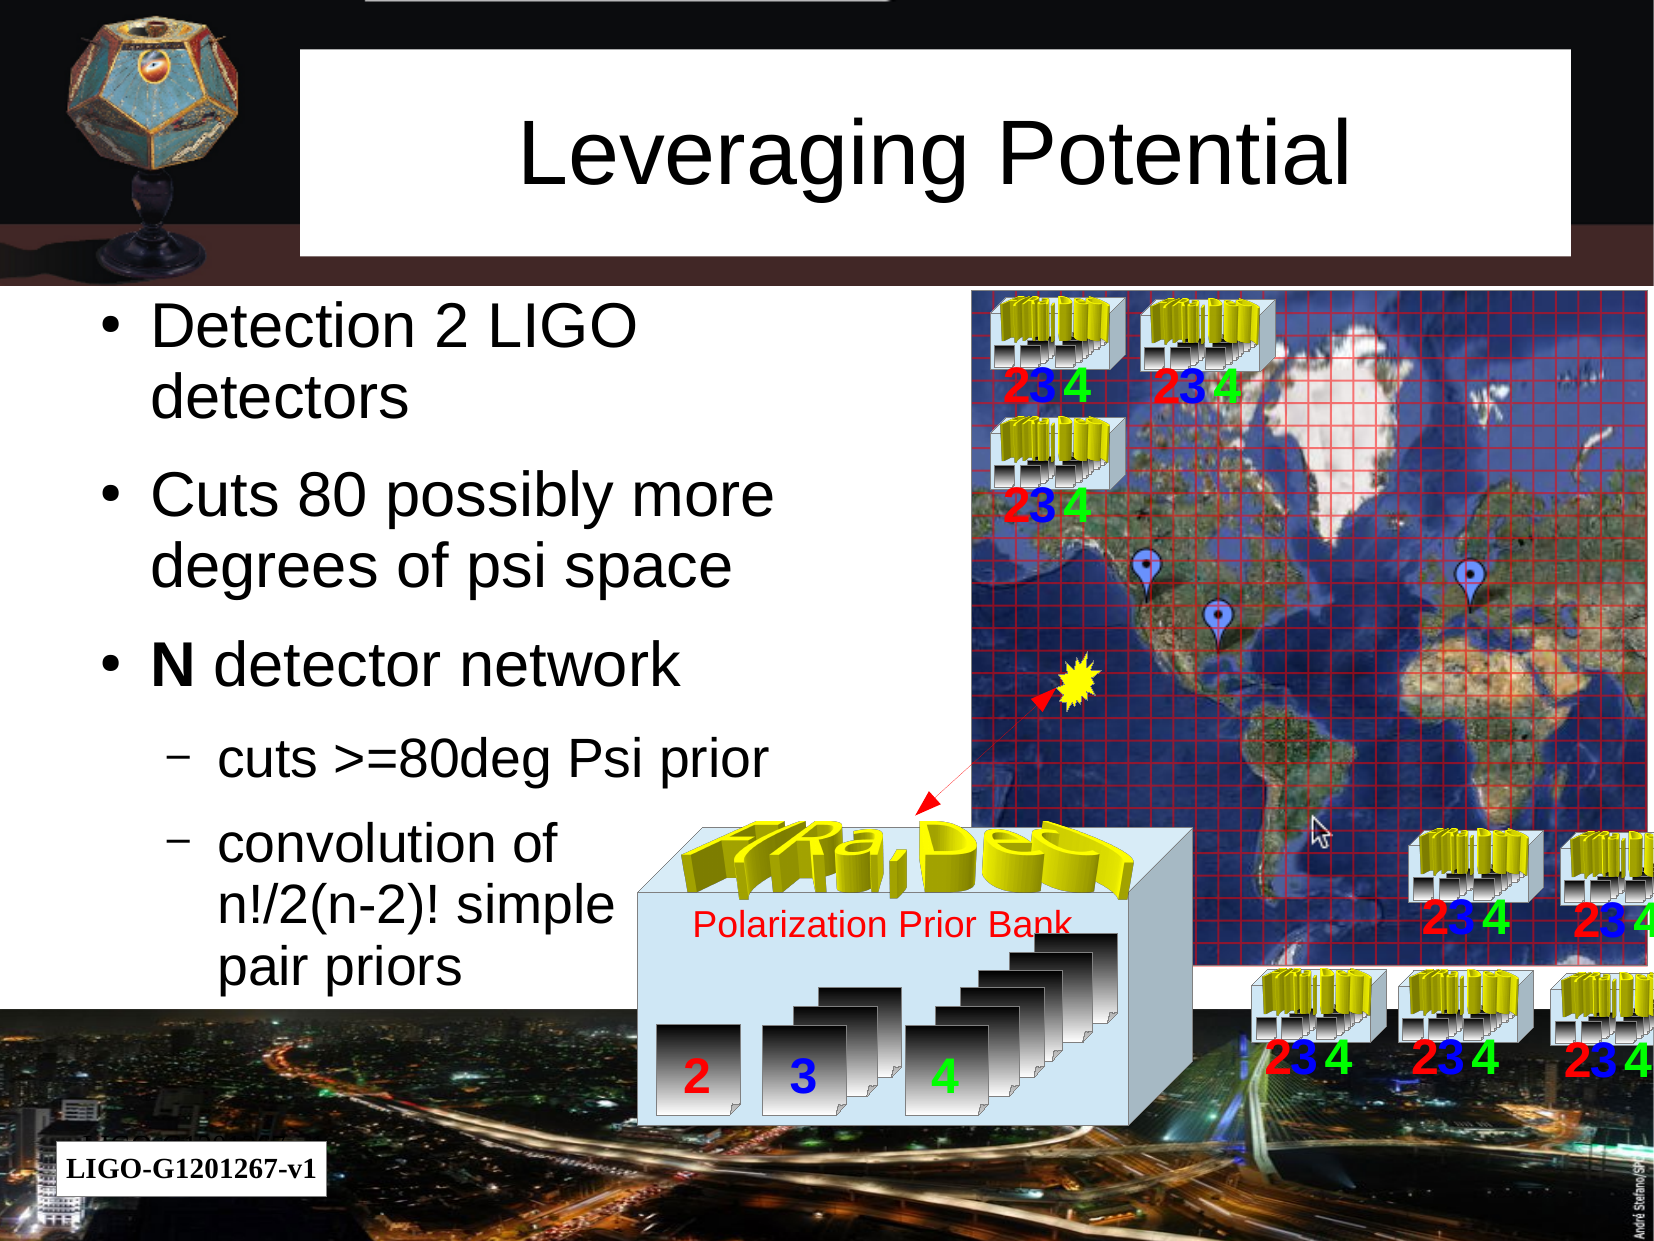

# Leveraging Potential
Detection 2 LIGO detectors
Cuts 80 possibly more degrees of psi space
N detector network
cuts >=80deg Psi prior
convolution of
n!/2(n-2)! simple
pair priors
F(Ra,Dec)
2
3
4
F(Ra,Dec)
2
3
4
F(Ra,Dec)
2
3
4
F(Ra,Dec)
Polarization Prior Bank
3
2
4
F(Ra,Dec)
2
3
4
F(Ra,Dec)
2
3
4
F(Ra,Dec)
2
3
4
F(Ra,Dec)
2
3
4
F(Ra,Dec)
2
3
4